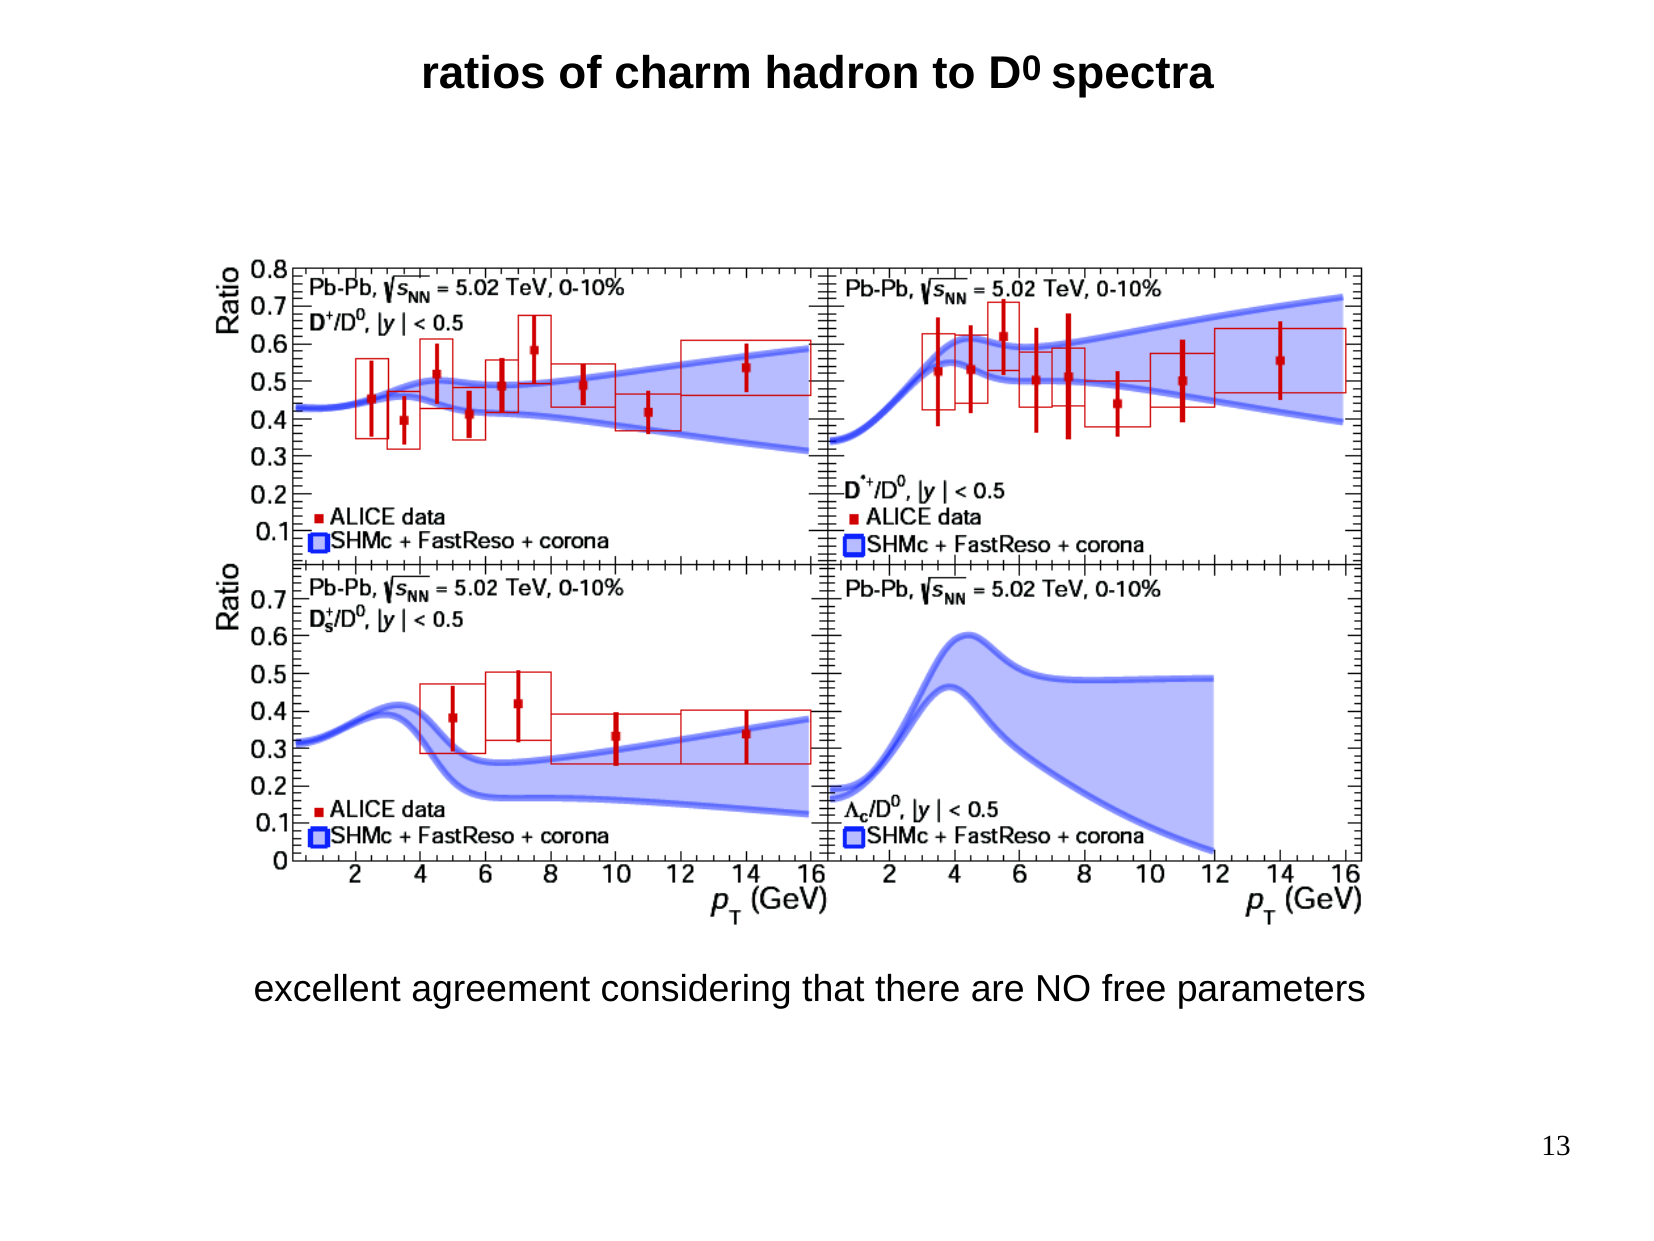

ratios of charm hadron to D0 spectra
excellent agreement considering that there are NO free parameters
13